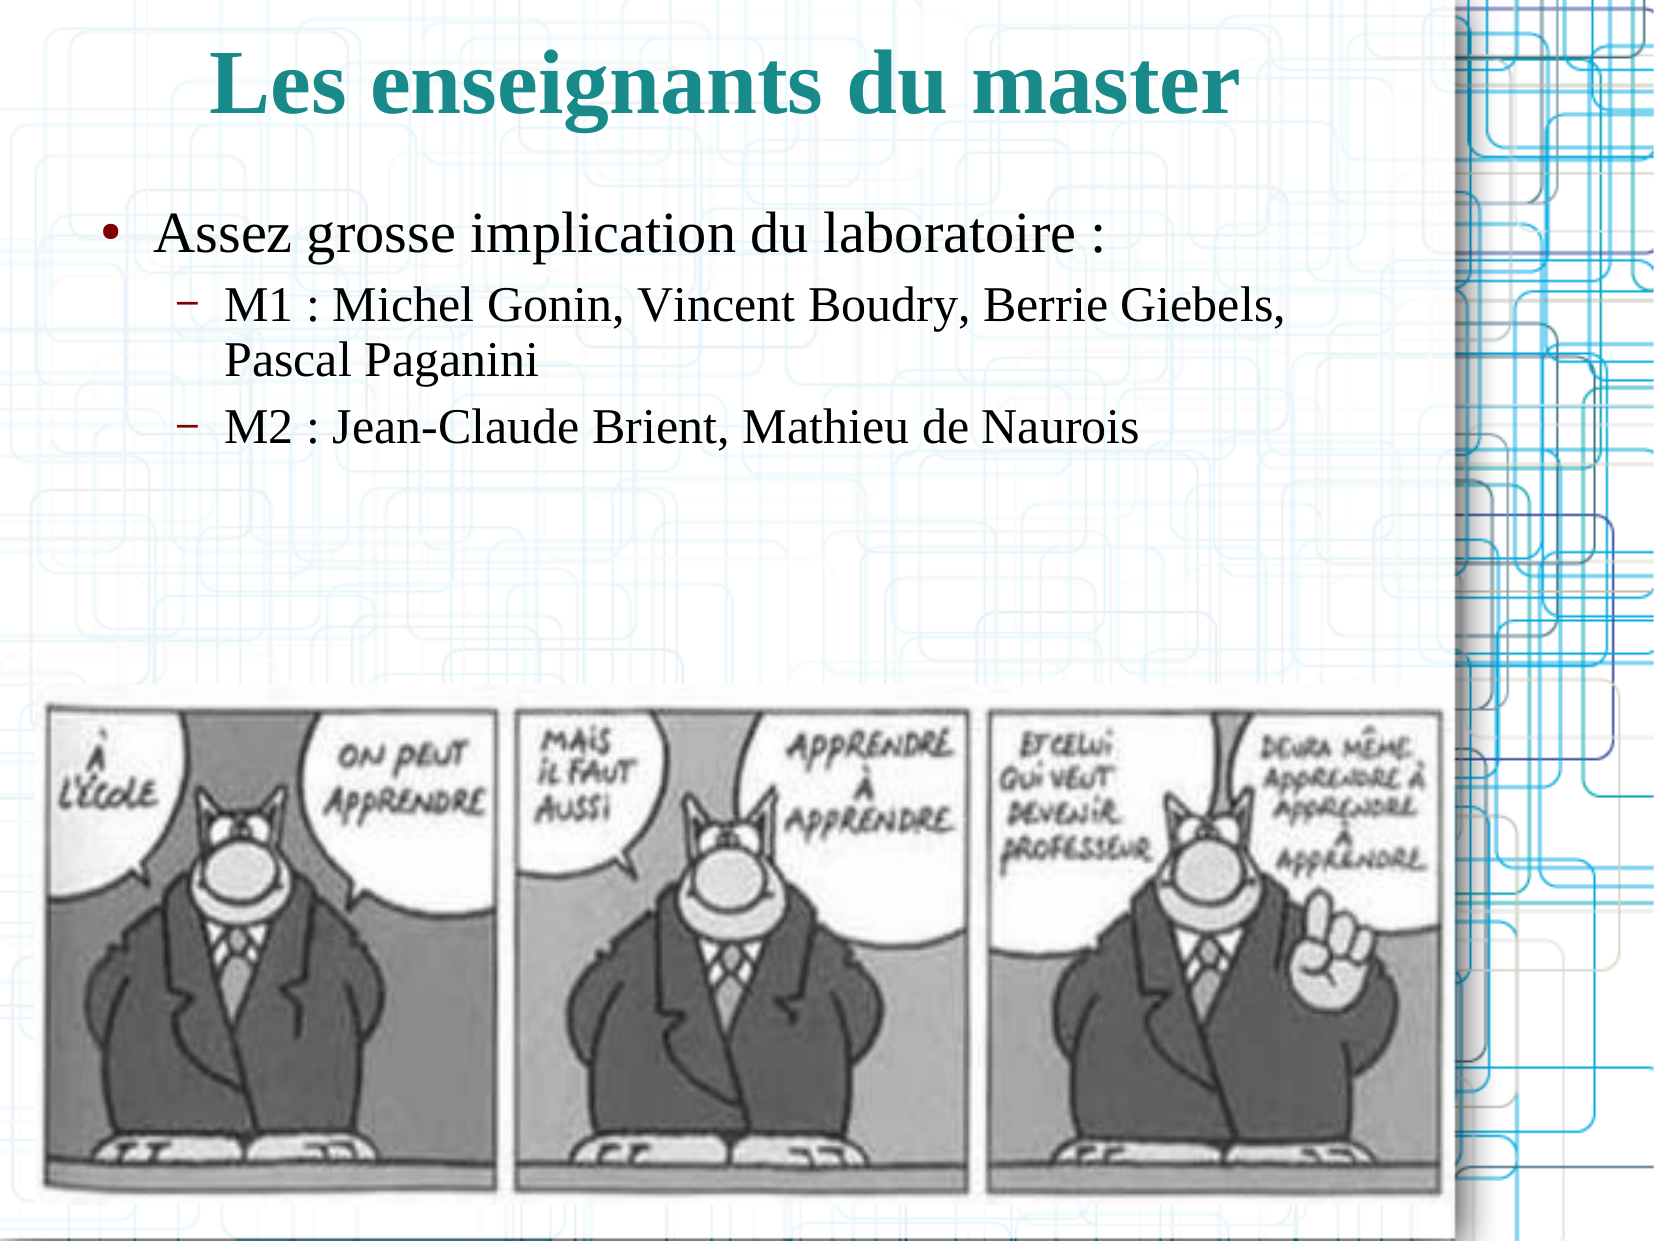

# Les enseignants du master
Assez grosse implication du laboratoire :
M1 : Michel Gonin, Vincent Boudry, Berrie Giebels, Pascal Paganini
M2 : Jean-Claude Brient, Mathieu de Naurois